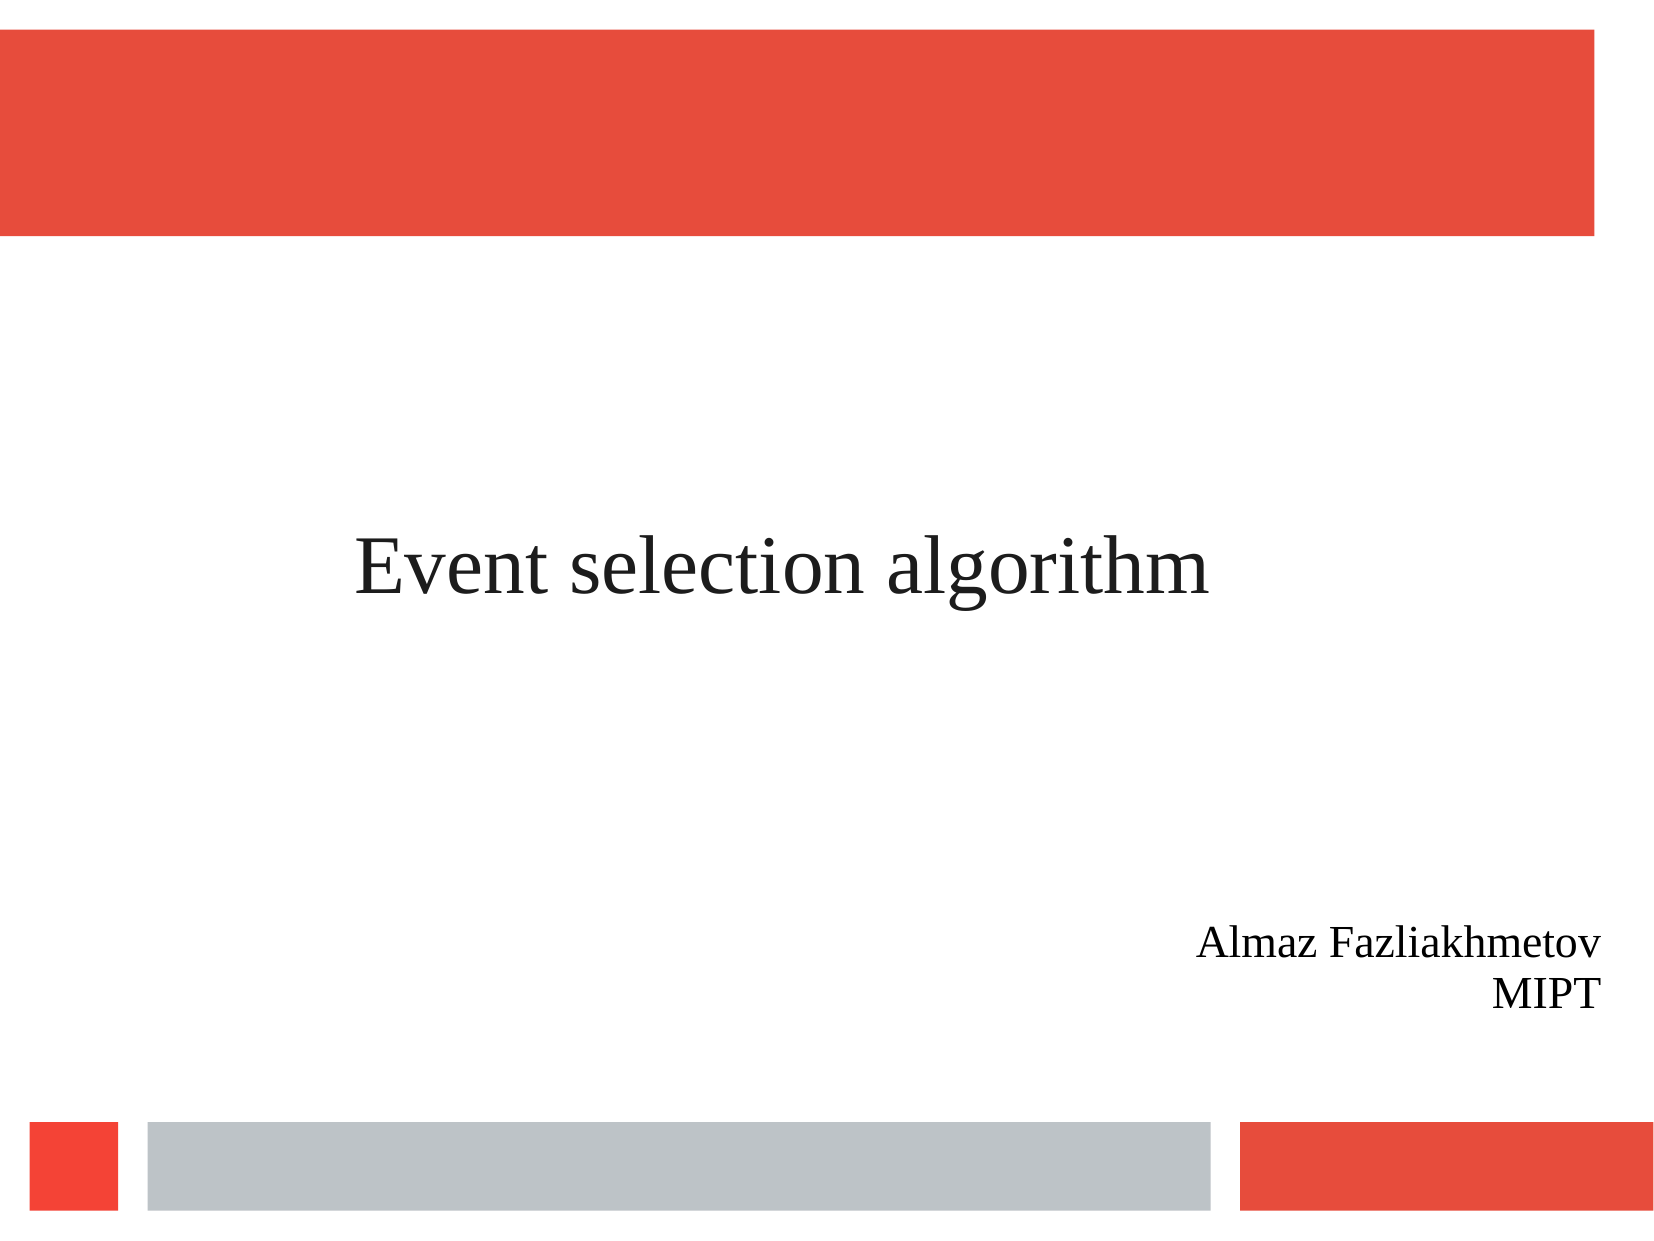

# Event selection algorithm
Almaz Fazliakhmetov
MIPT